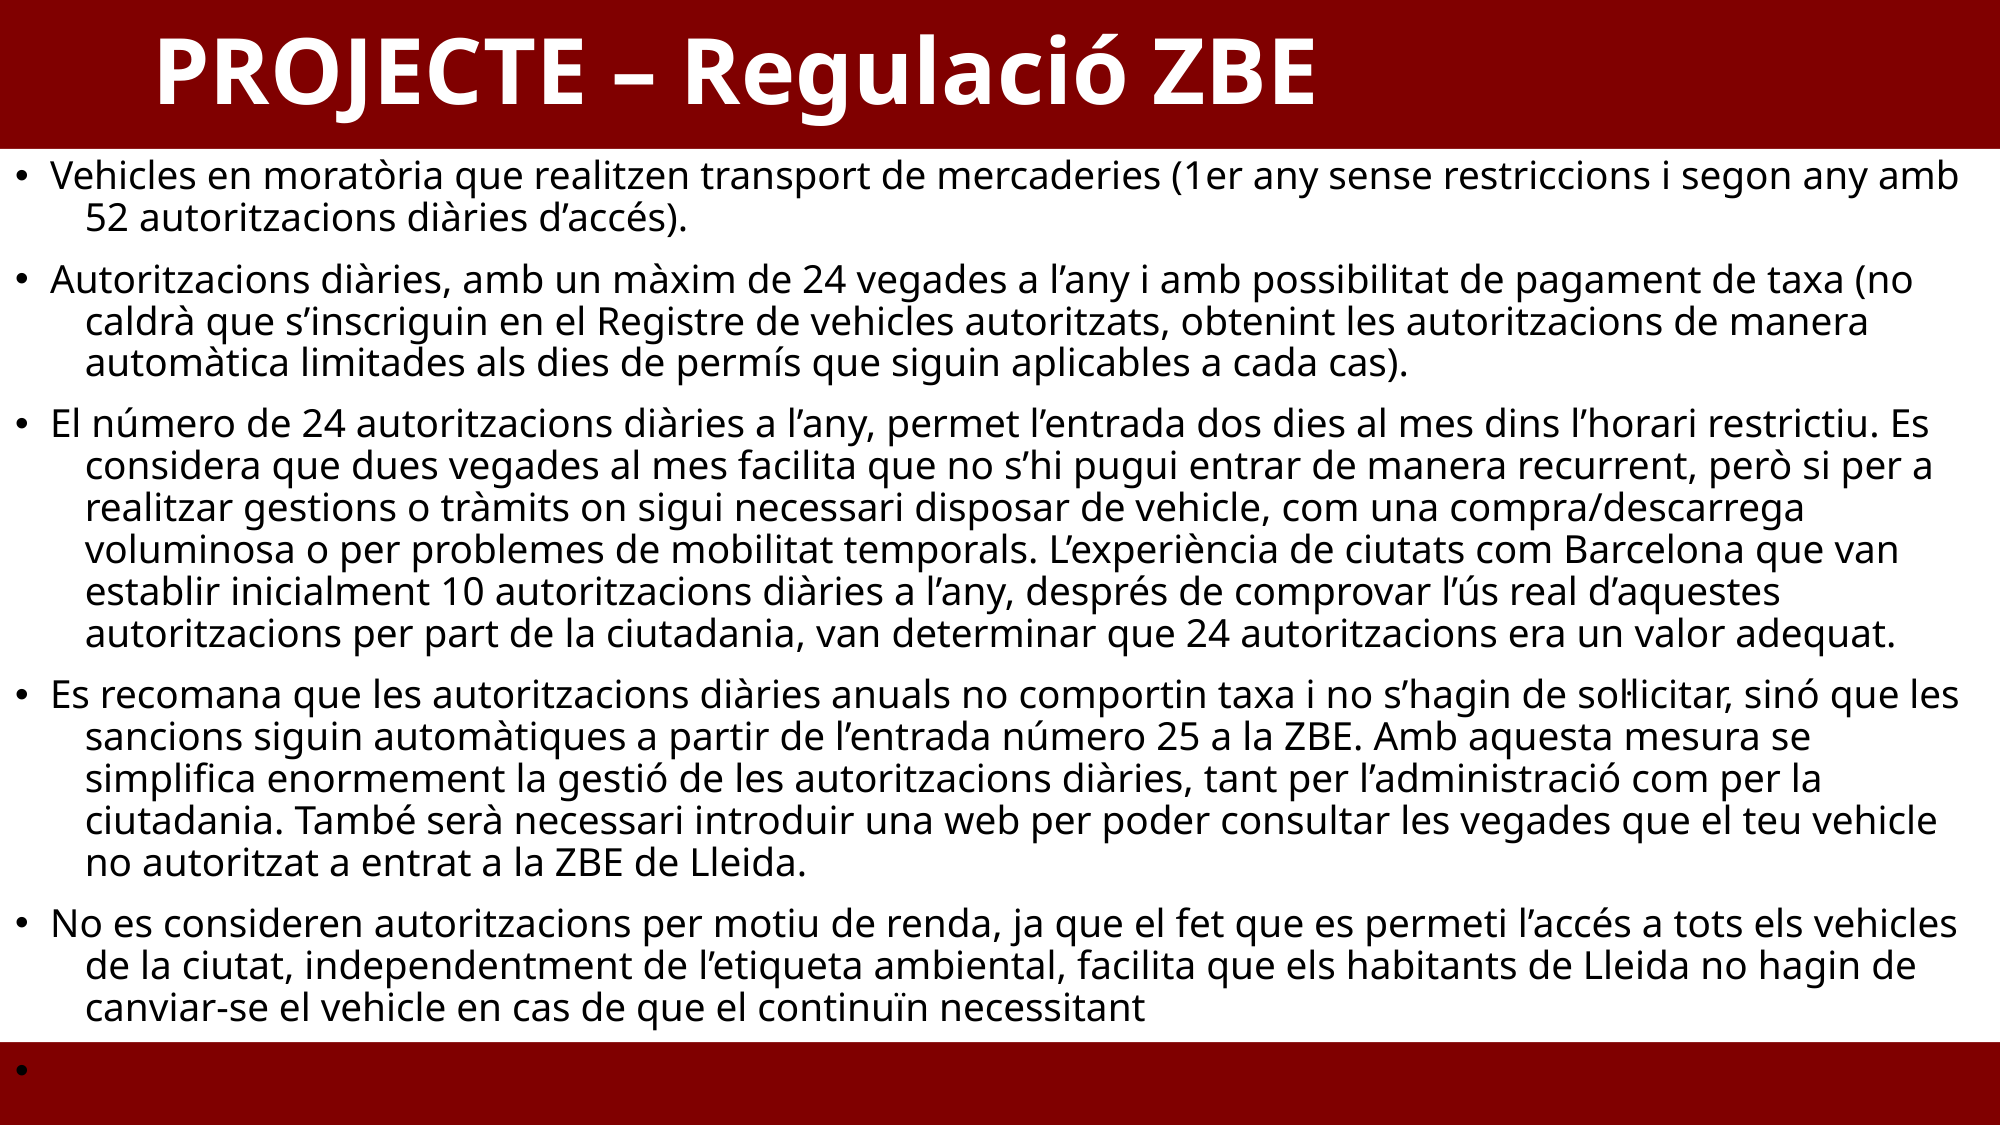

# PROJECTE – Regulació ZBE
Vehicles en moratòria que realitzen transport de mercaderies (1er any sense restriccions i segon any amb 52 autoritzacions diàries d’accés).
Autoritzacions diàries, amb un màxim de 24 vegades a l’any i amb possibilitat de pagament de taxa (no caldrà que s’inscriguin en el Registre de vehicles autoritzats, obtenint les autoritzacions de manera automàtica limitades als dies de permís que siguin aplicables a cada cas).
El número de 24 autoritzacions diàries a l’any, permet l’entrada dos dies al mes dins l’horari restrictiu. Es considera que dues vegades al mes facilita que no s’hi pugui entrar de manera recurrent, però si per a realitzar gestions o tràmits on sigui necessari disposar de vehicle, com una compra/descarrega voluminosa o per problemes de mobilitat temporals. L’experiència de ciutats com Barcelona que van establir inicialment 10 autoritzacions diàries a l’any, després de comprovar l’ús real d’aquestes autoritzacions per part de la ciutadania, van determinar que 24 autoritzacions era un valor adequat.
Es recomana que les autoritzacions diàries anuals no comportin taxa i no s’hagin de sol·licitar, sinó que les sancions siguin automàtiques a partir de l’entrada número 25 a la ZBE. Amb aquesta mesura se simplifica enormement la gestió de les autoritzacions diàries, tant per l’administració com per la ciutadania. També serà necessari introduir una web per poder consultar les vegades que el teu vehicle no autoritzat a entrat a la ZBE de Lleida.
No es consideren autoritzacions per motiu de renda, ja que el fet que es permeti l’accés a tots els vehicles de la ciutat, independentment de l’etiqueta ambiental, facilita que els habitants de Lleida no hagin de canviar-se el vehicle en cas de que el continuïn necessitant